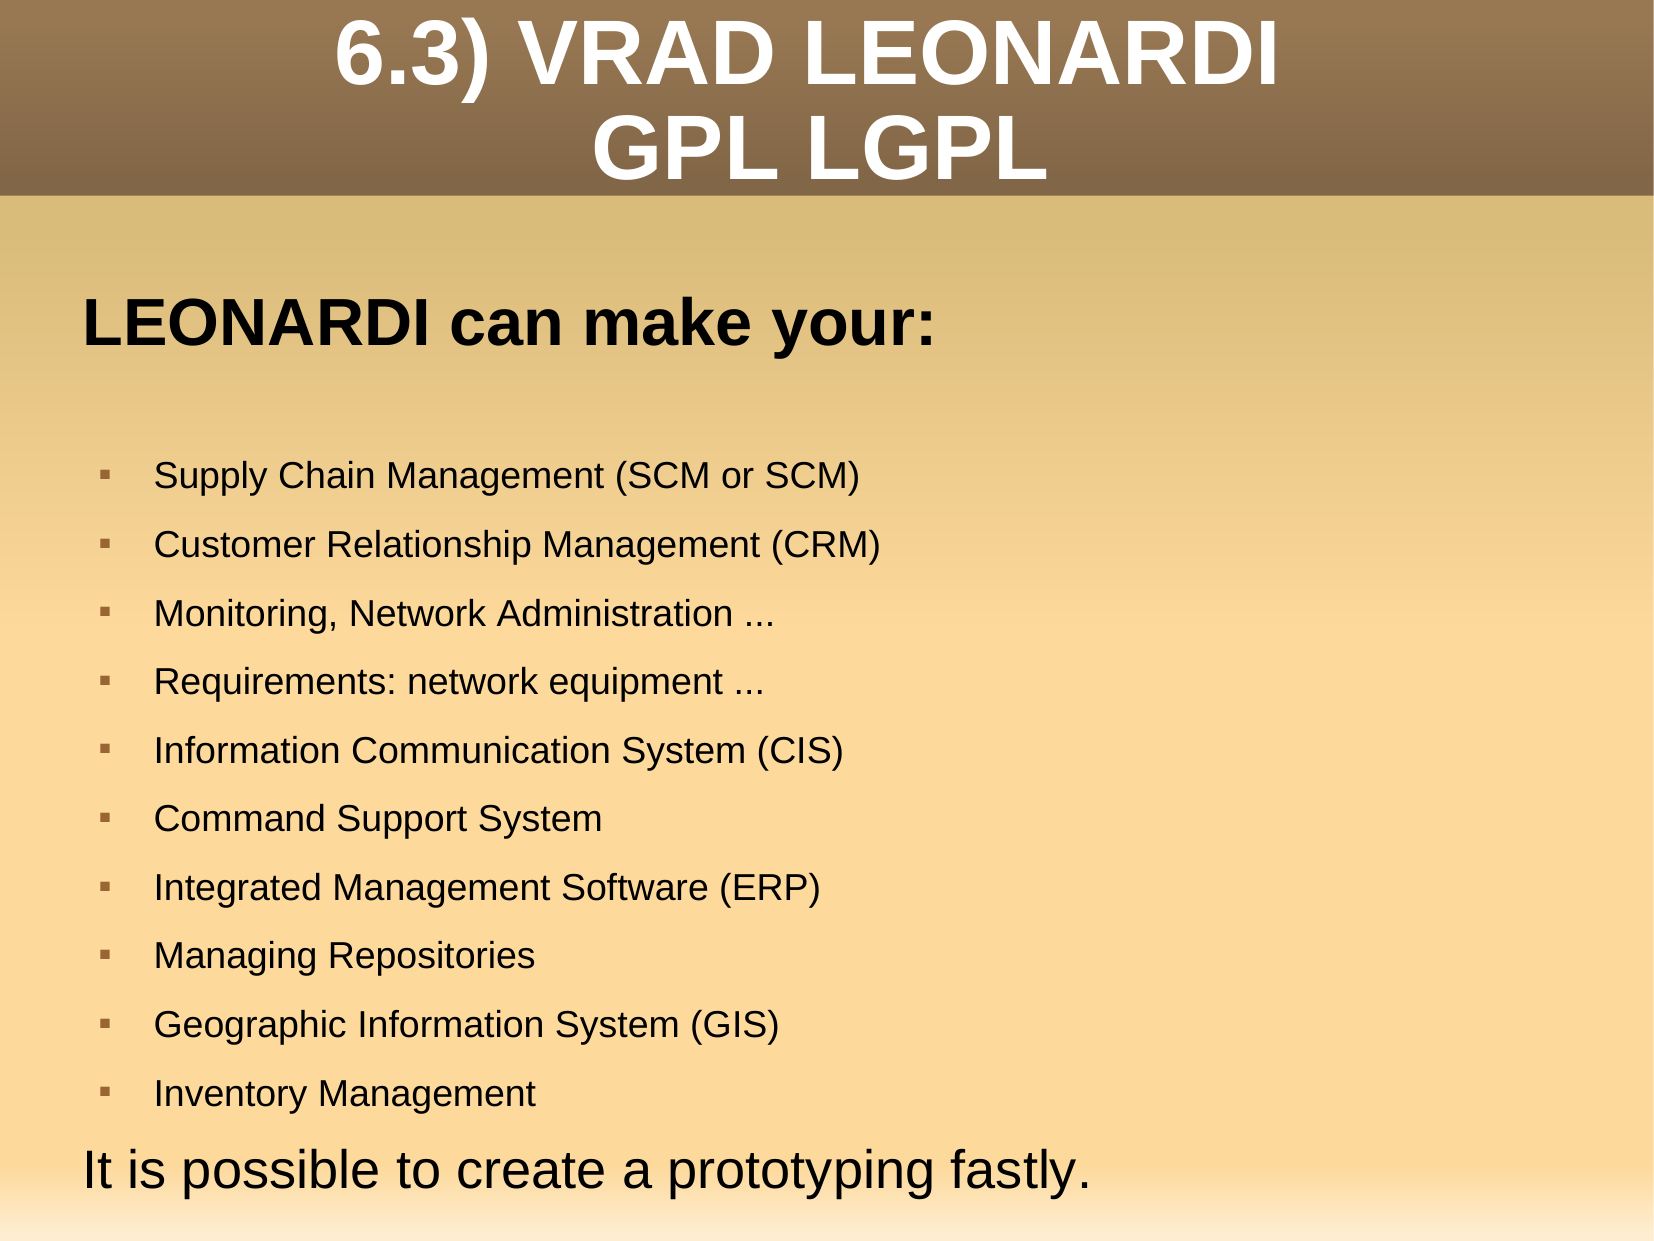

# 6.3) VRAD LEONARDI GPL LGPL
LEONARDI can make your:
Supply Chain Management (SCM or SCM)
Customer Relationship Management (CRM)
Monitoring, Network Administration ...
Requirements: network equipment ...
Information Communication System (CIS)
Command Support System
Integrated Management Software (ERP)
Managing Repositories
Geographic Information System (GIS)
Inventory Management
It is possible to create a prototyping fastly.